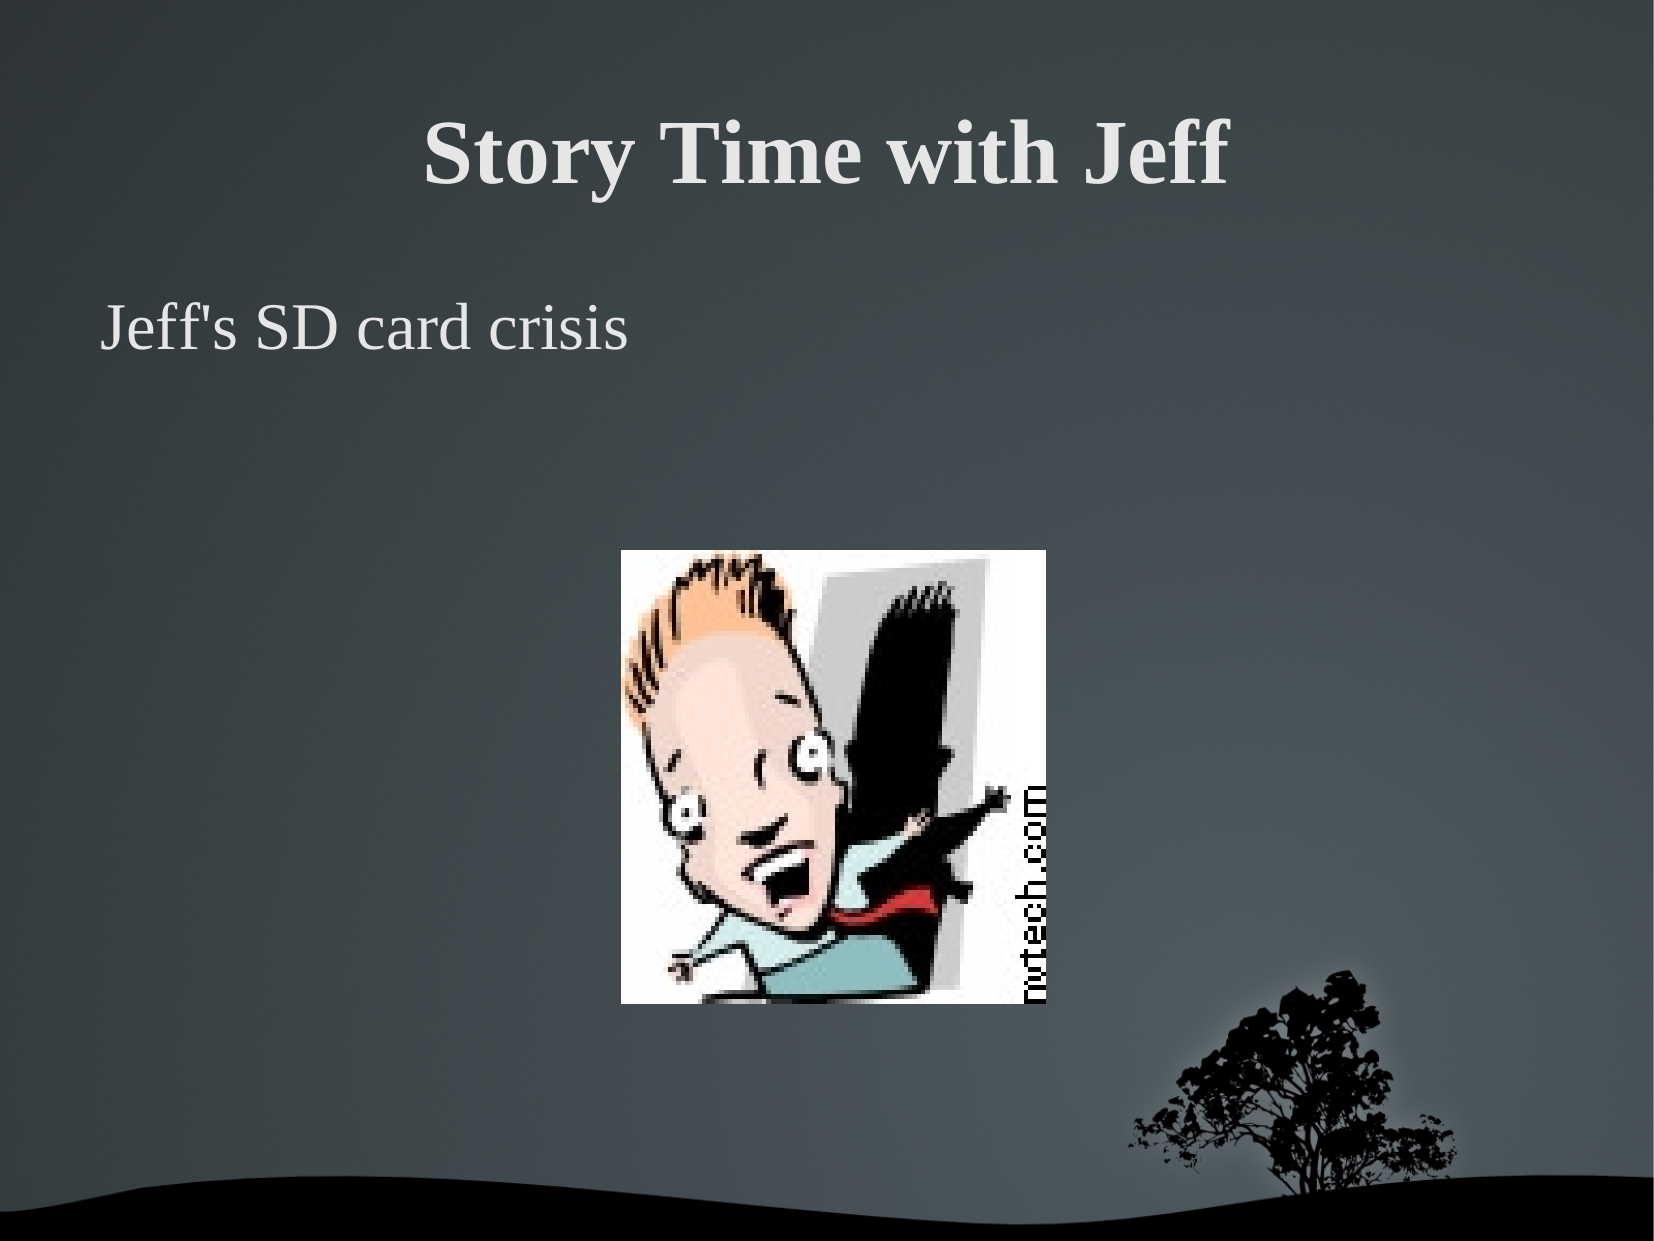

# Story Time with Jeff
Jeff's SD card crisis